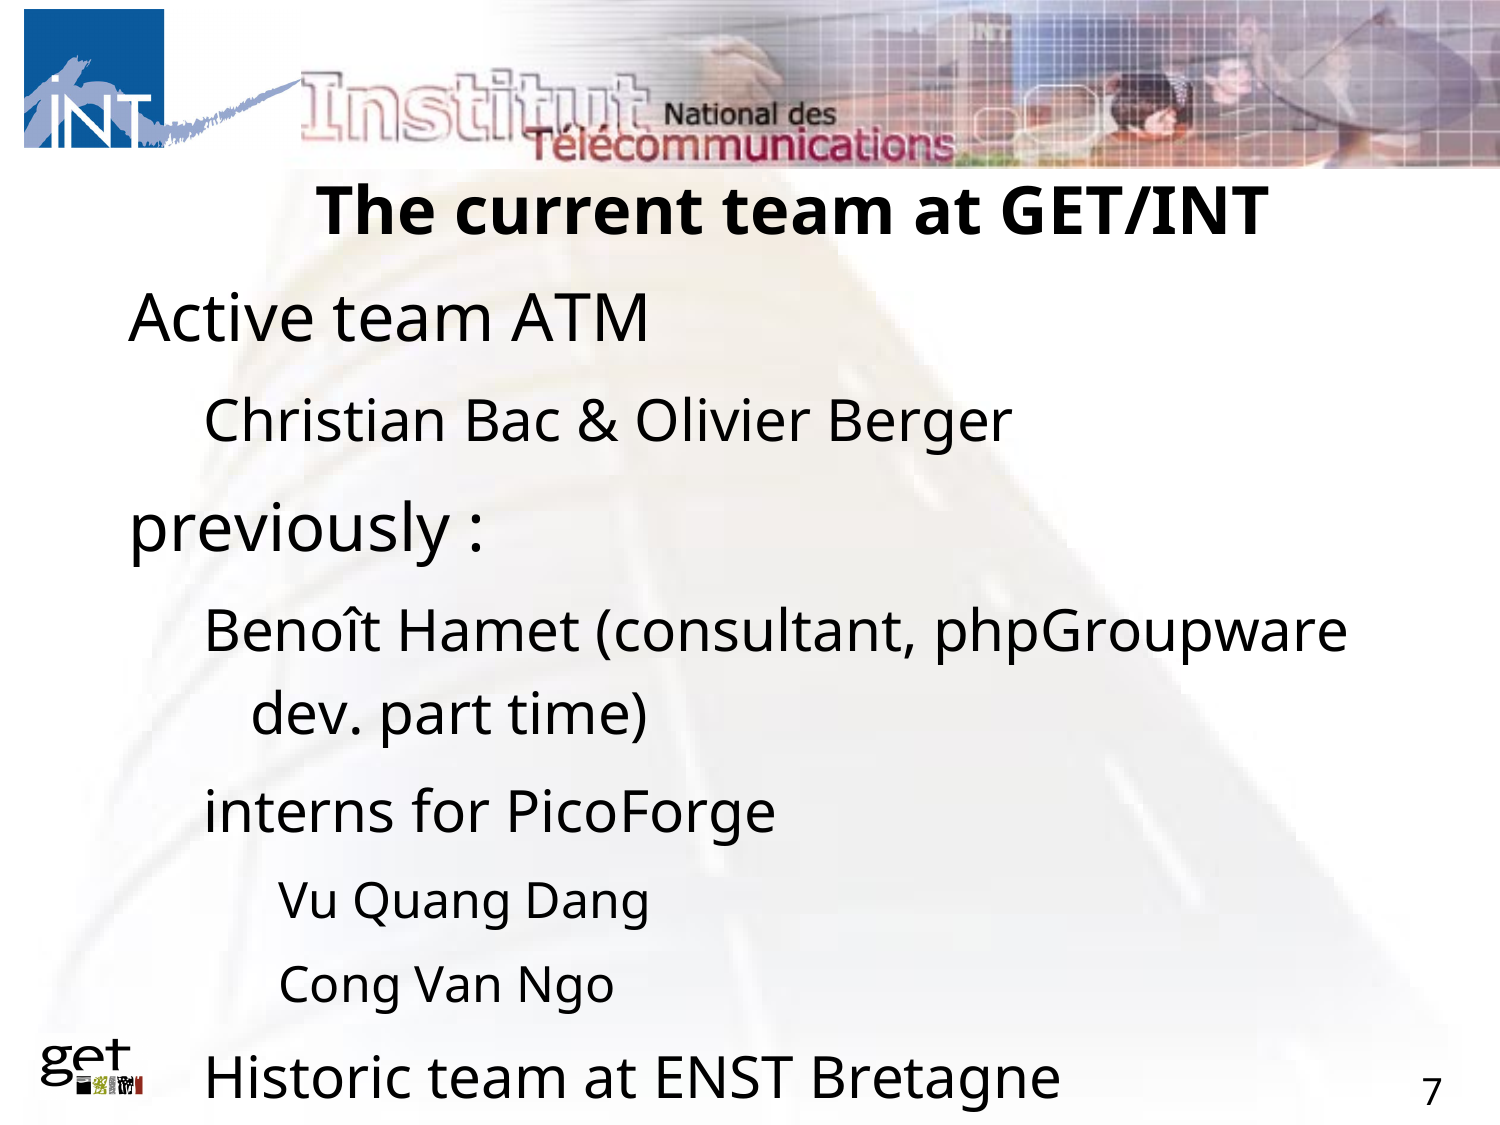

# The current team at GET/INT
Active team ATM
Christian Bac & Olivier Berger
previously :
Benoît Hamet (consultant, phpGroupware dev. part time)
interns for PicoForge
Vu Quang Dang
Cong Van Ngo
Historic team at ENST Bretagne